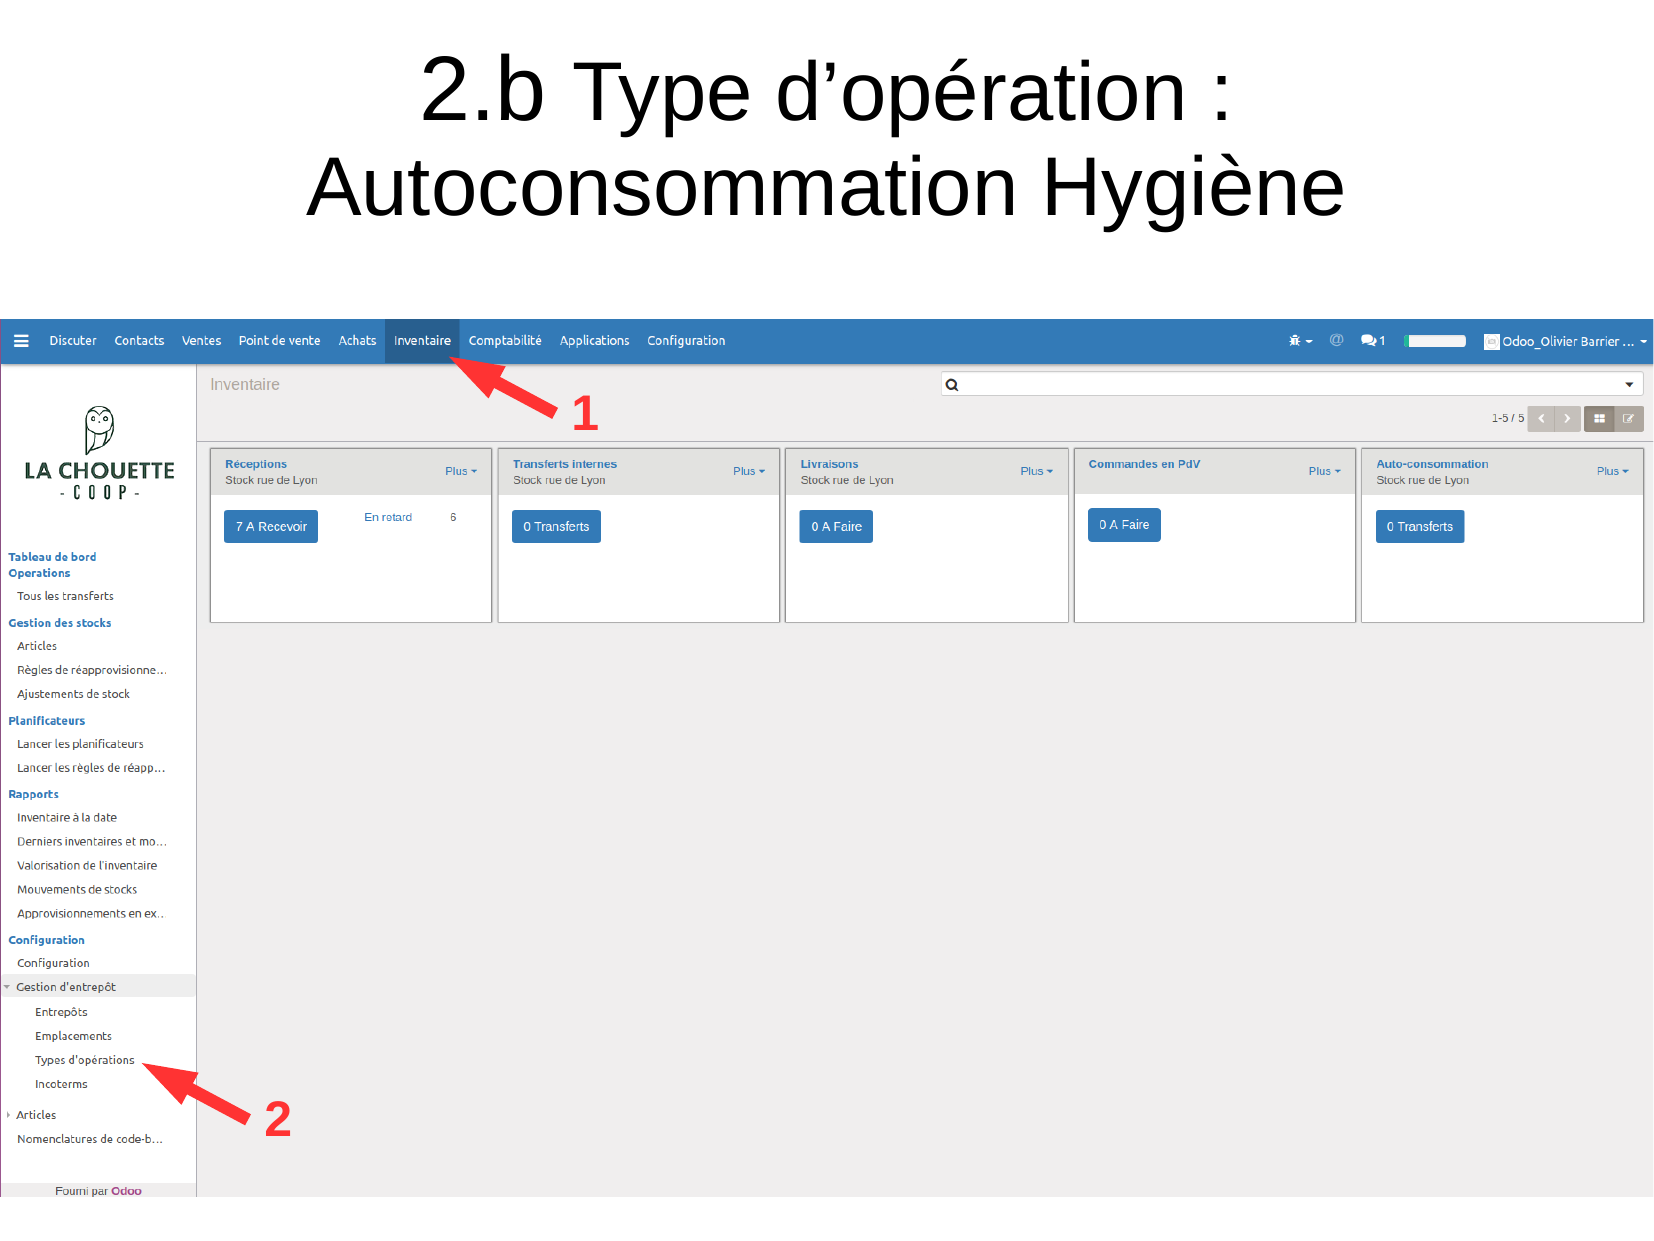

# 2.b Type d’opération : Autoconsommation Hygiène
1
2